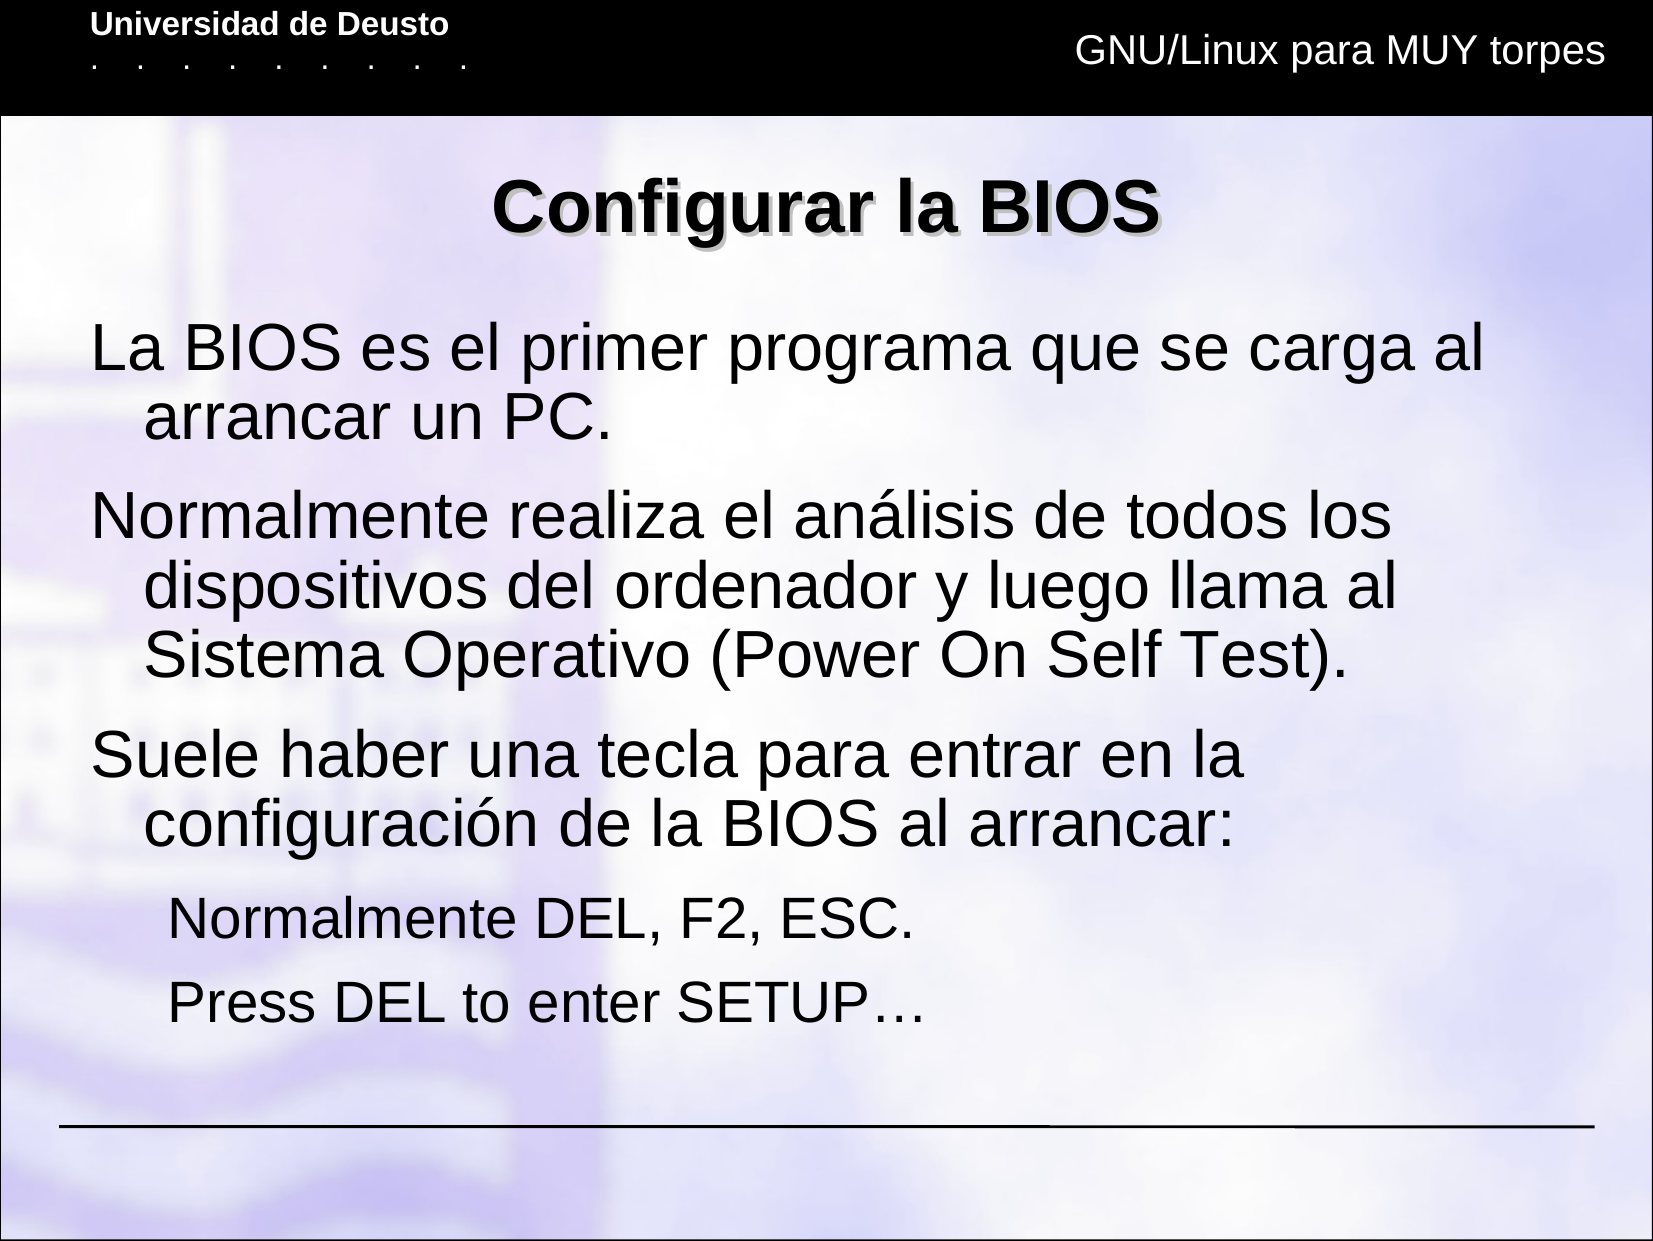

# Configurar la BIOS
La BIOS es el primer programa que se carga al arrancar un PC.
Normalmente realiza el análisis de todos los dispositivos del ordenador y luego llama al Sistema Operativo (Power On Self Test).
Suele haber una tecla para entrar en la configuración de la BIOS al arrancar:
Normalmente DEL, F2, ESC.
Press DEL to enter SETUP…